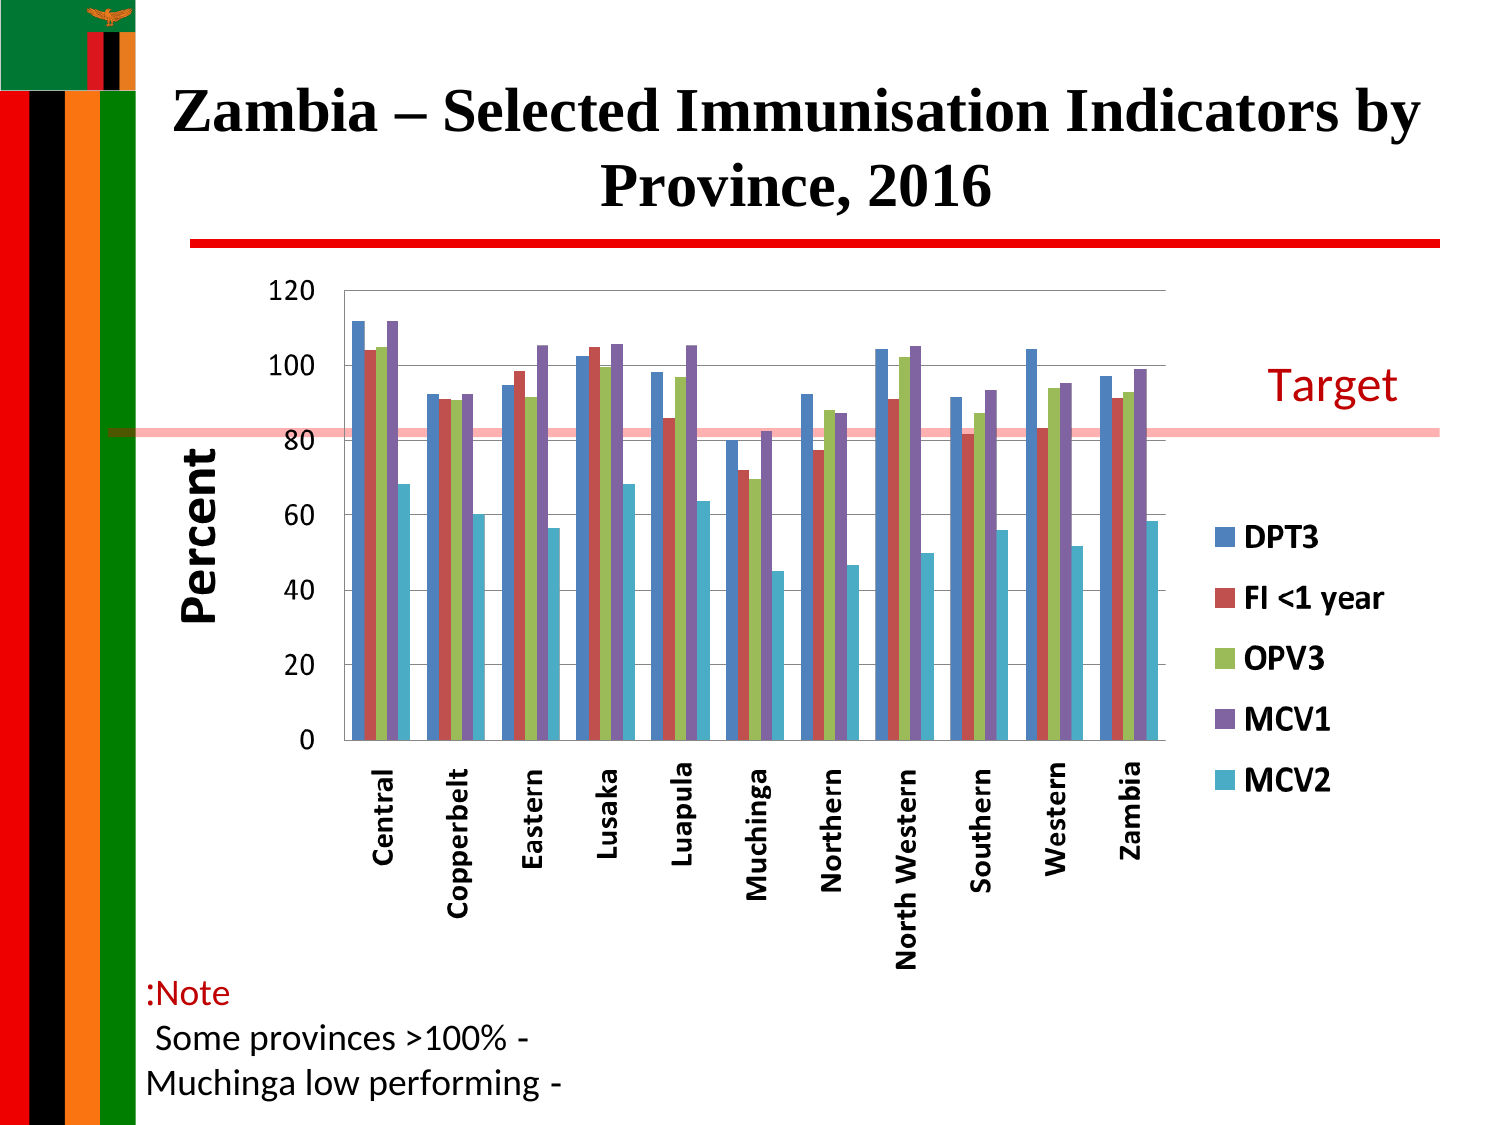

# Zambia – Selected Immunisation Indicators by Province, 2016
Target
Note:
- Some provinces >100%
- Muchinga low performing